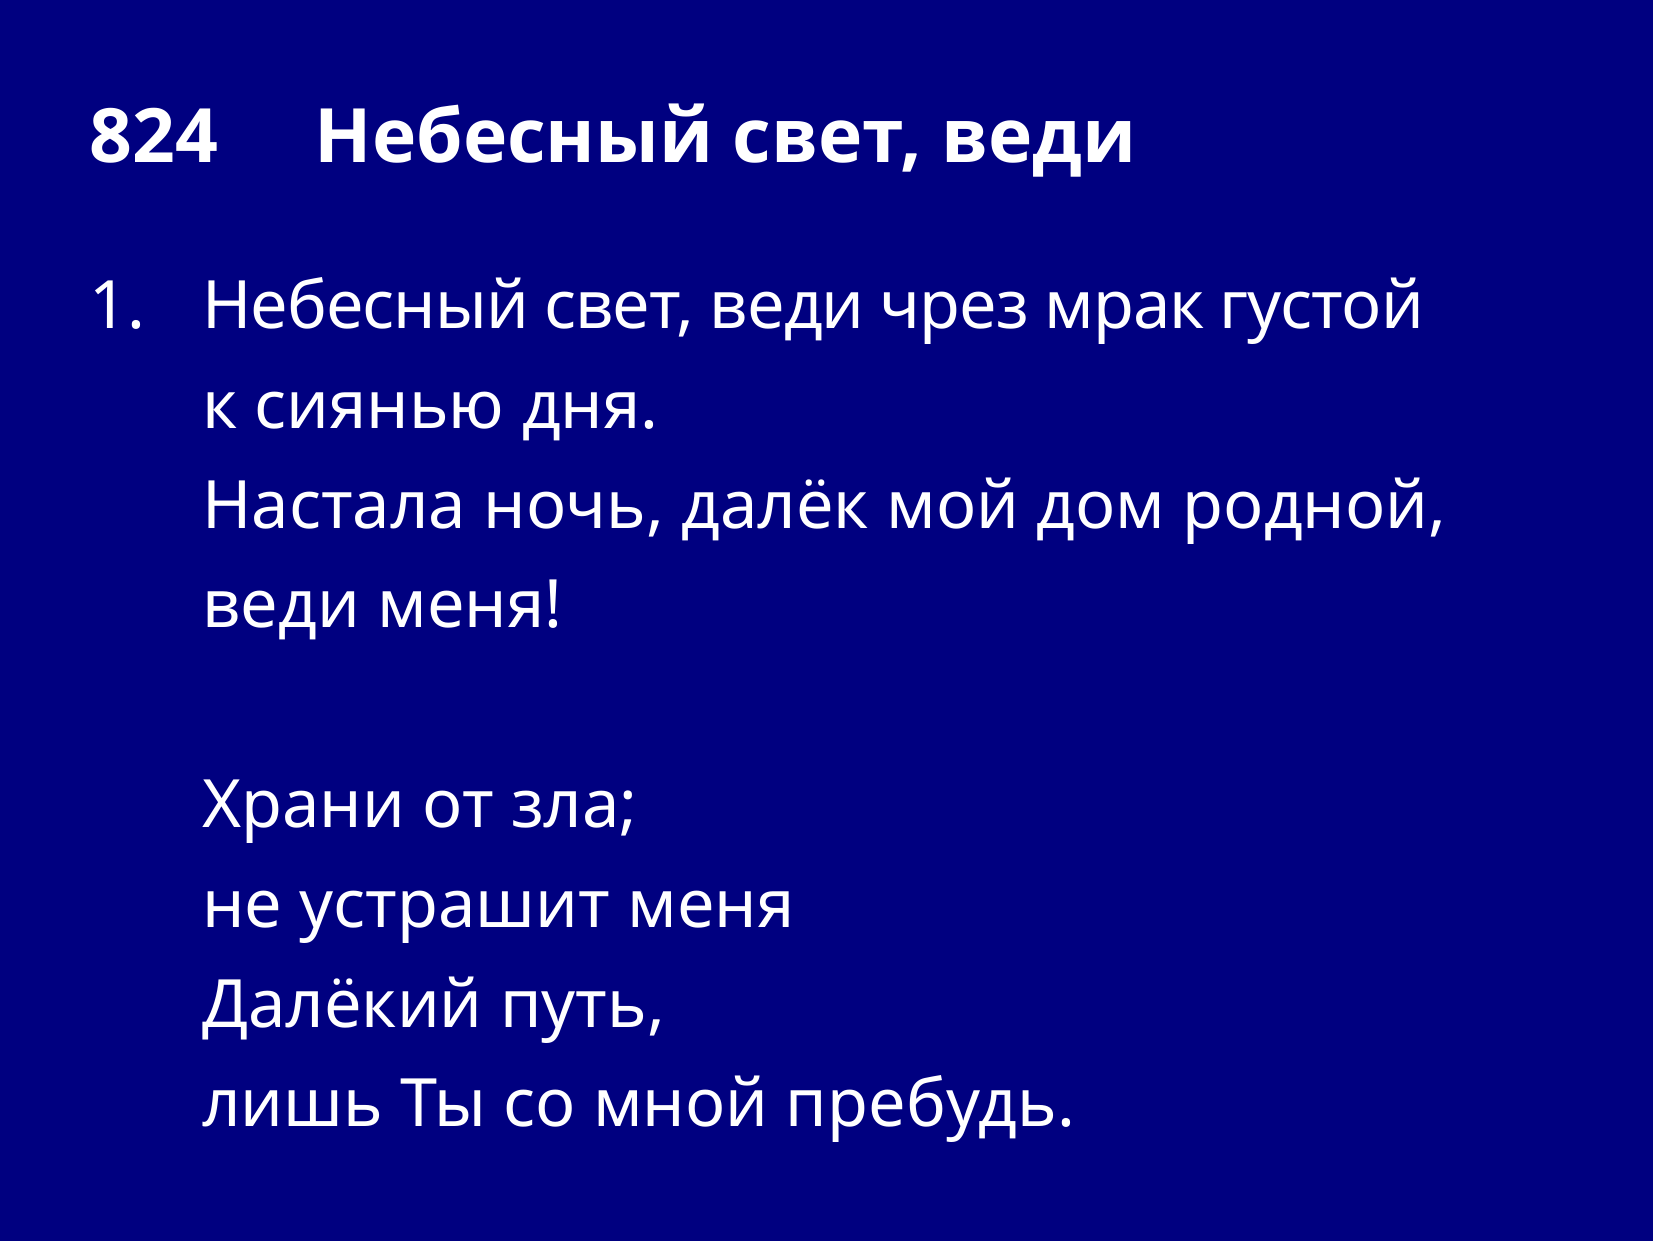

824	Небесный свет, веди
1.	Небесный свет, веди чрез мрак густой
	к сиянью дня.
	Настала ночь, далёк мой дом родной,
	веди меня!
	Храни от зла;
	не устрашит меня
	Далёкий путь,
	лишь Ты со мной пребудь.